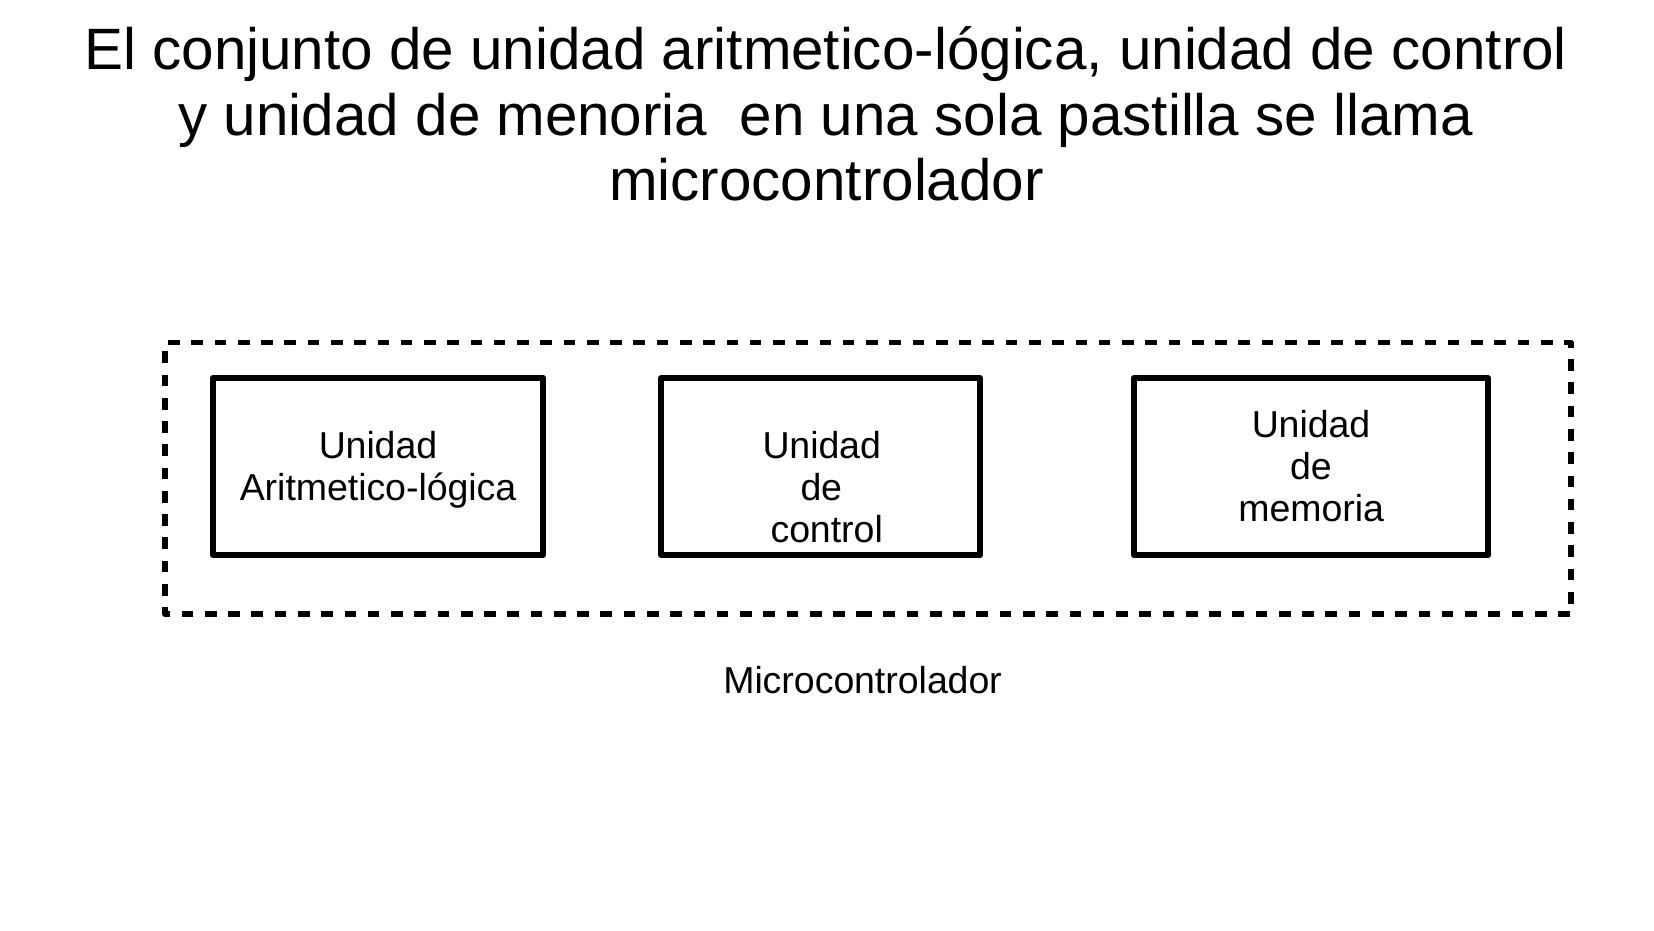

# El conjunto de unidad aritmetico-lógica, unidad de control y unidad de menoria en una sola pastilla se llama microcontrolador
Unidad
de
control
Unidad
Aritmetico-lógica
Unidad
de
memoria
Microcontrolador